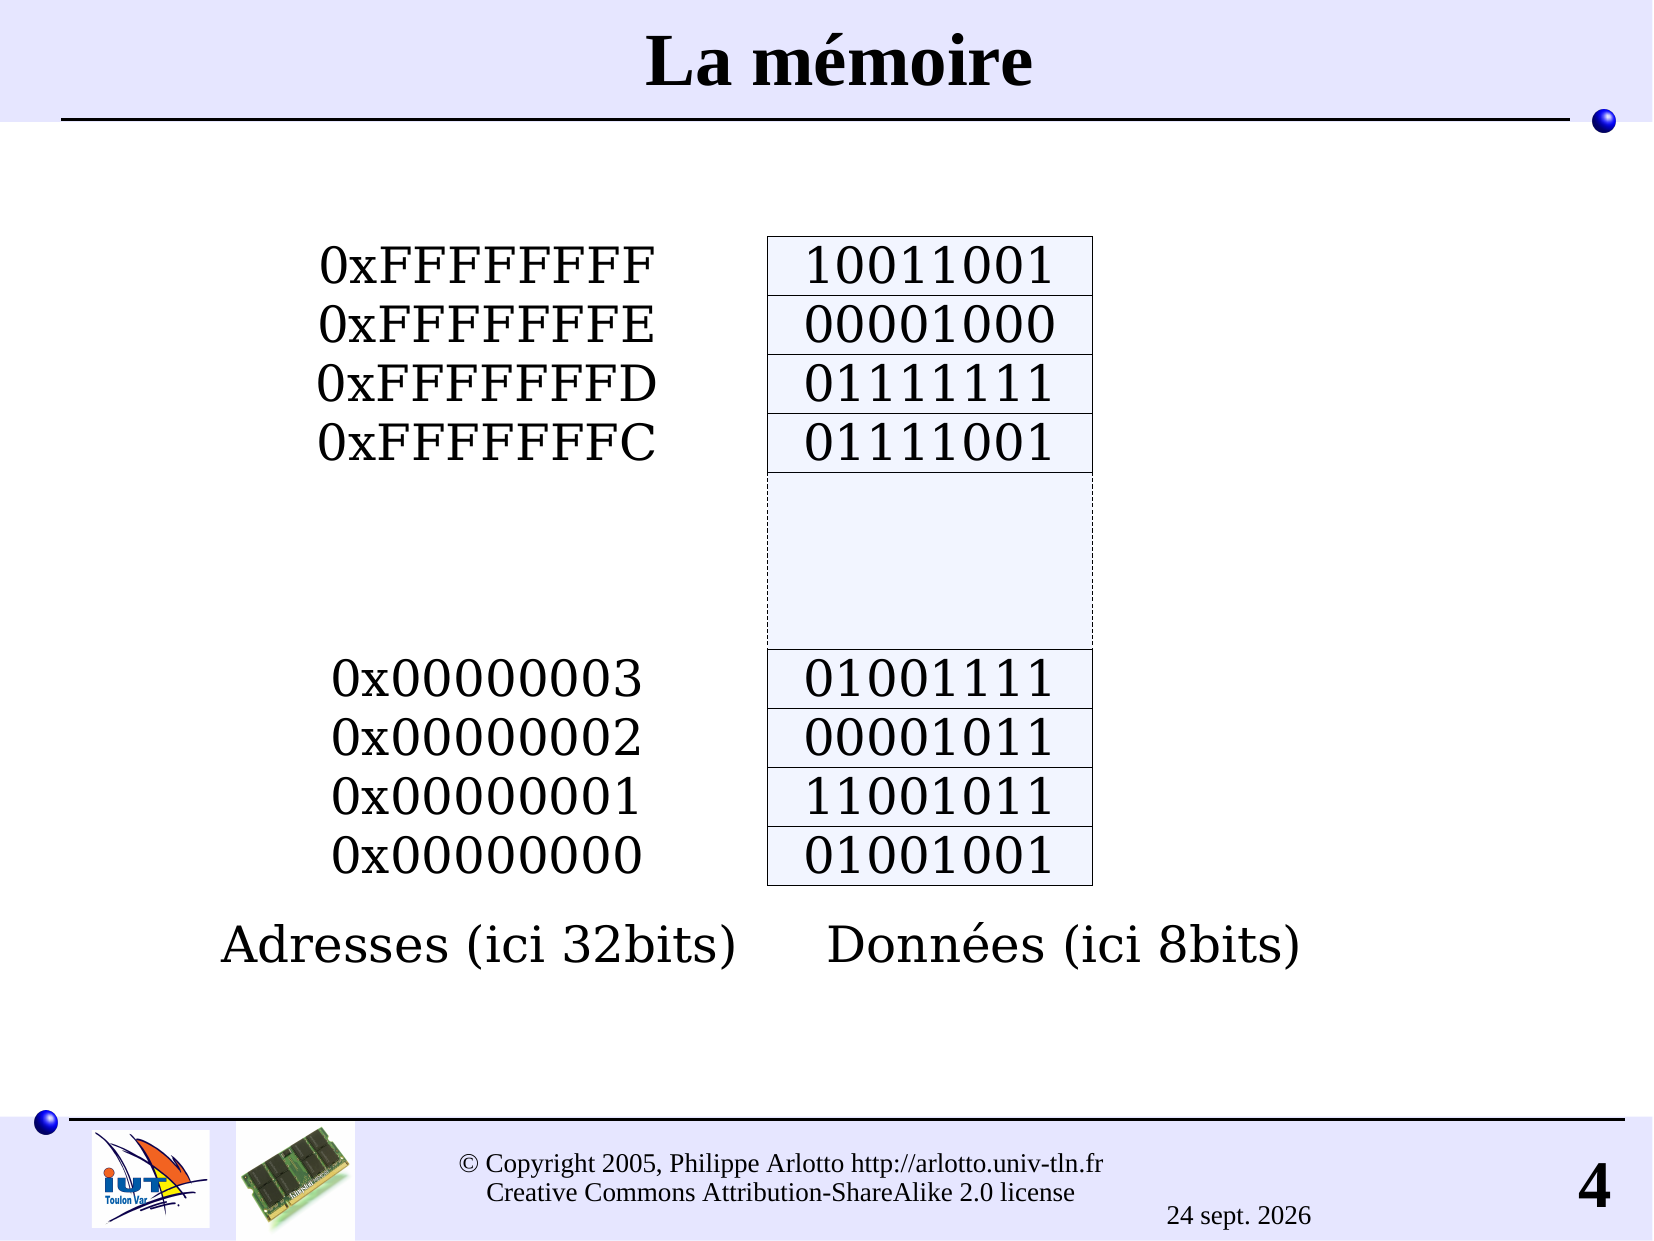

# La mémoire
0xFFFFFFFF
10011001
0xFFFFFFFE
00001000
0xFFFFFFFD
01111111
0xFFFFFFFC
01111001
0x00000003
01001111
0x00000002
00001011
0x00000001
11001011
0x00000000
01001001
Adresses (ici 32bits)
Données (ici 8bits)